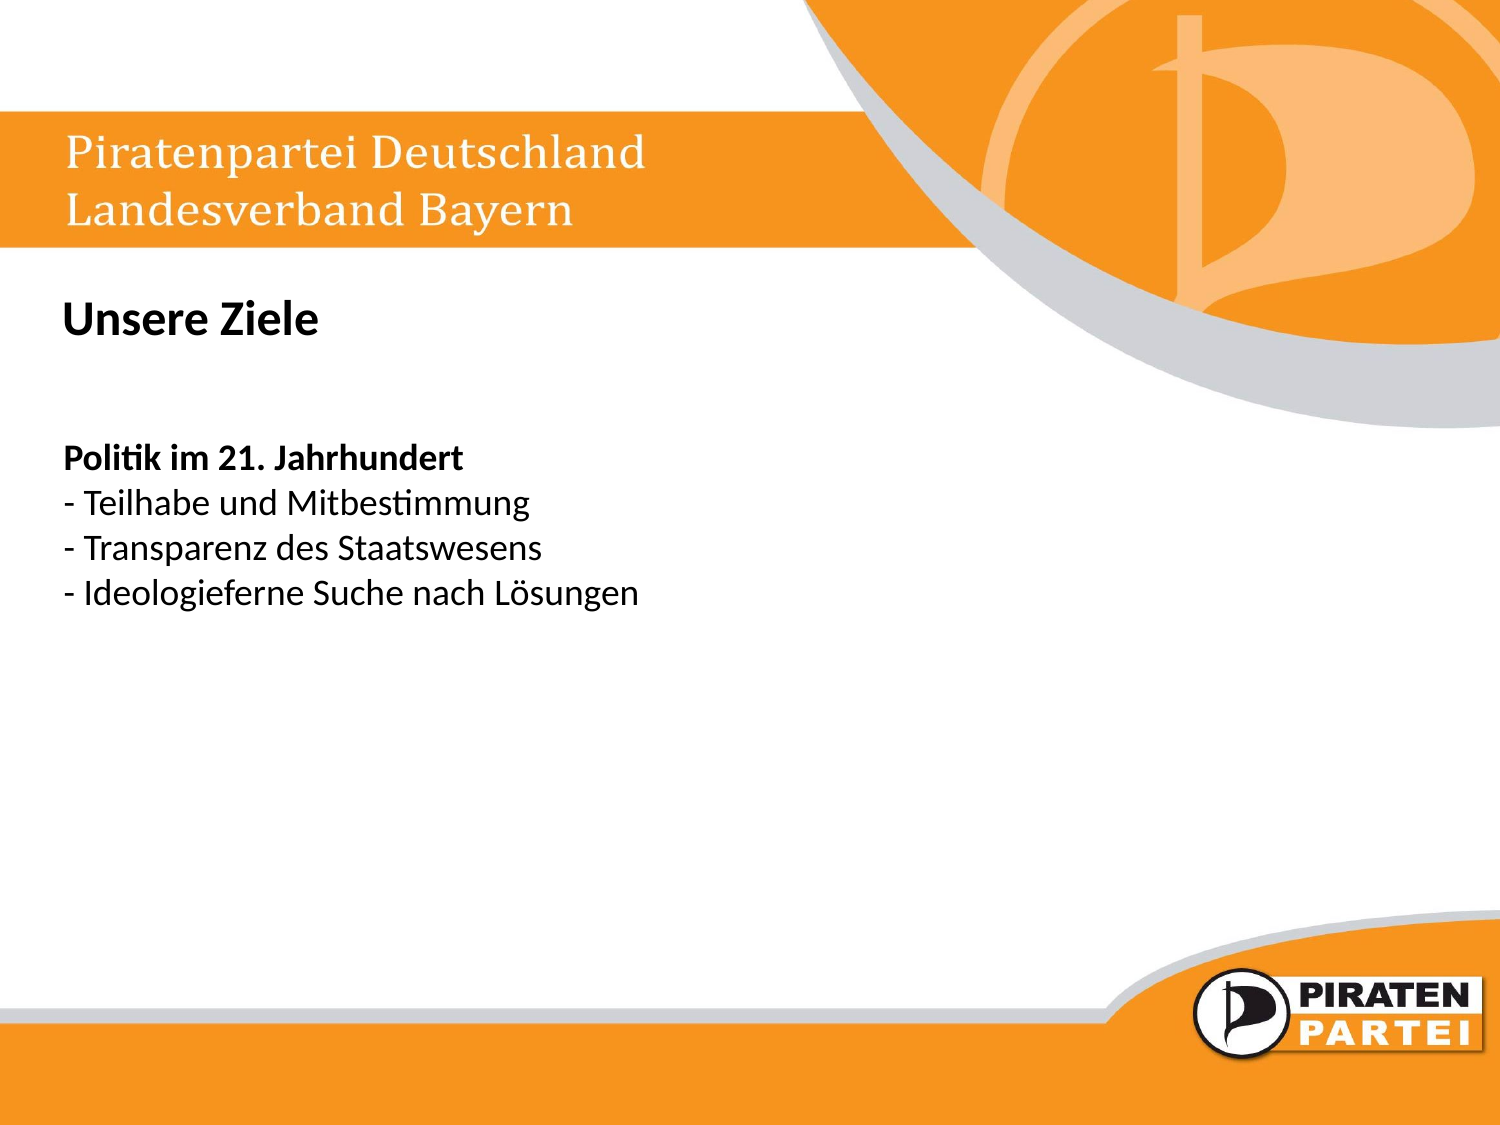

Unsere Ziele
Politik im 21. Jahrhundert
- Teilhabe und Mitbestimmung
- Transparenz des Staatswesens
- Ideologieferne Suche nach Lösungen